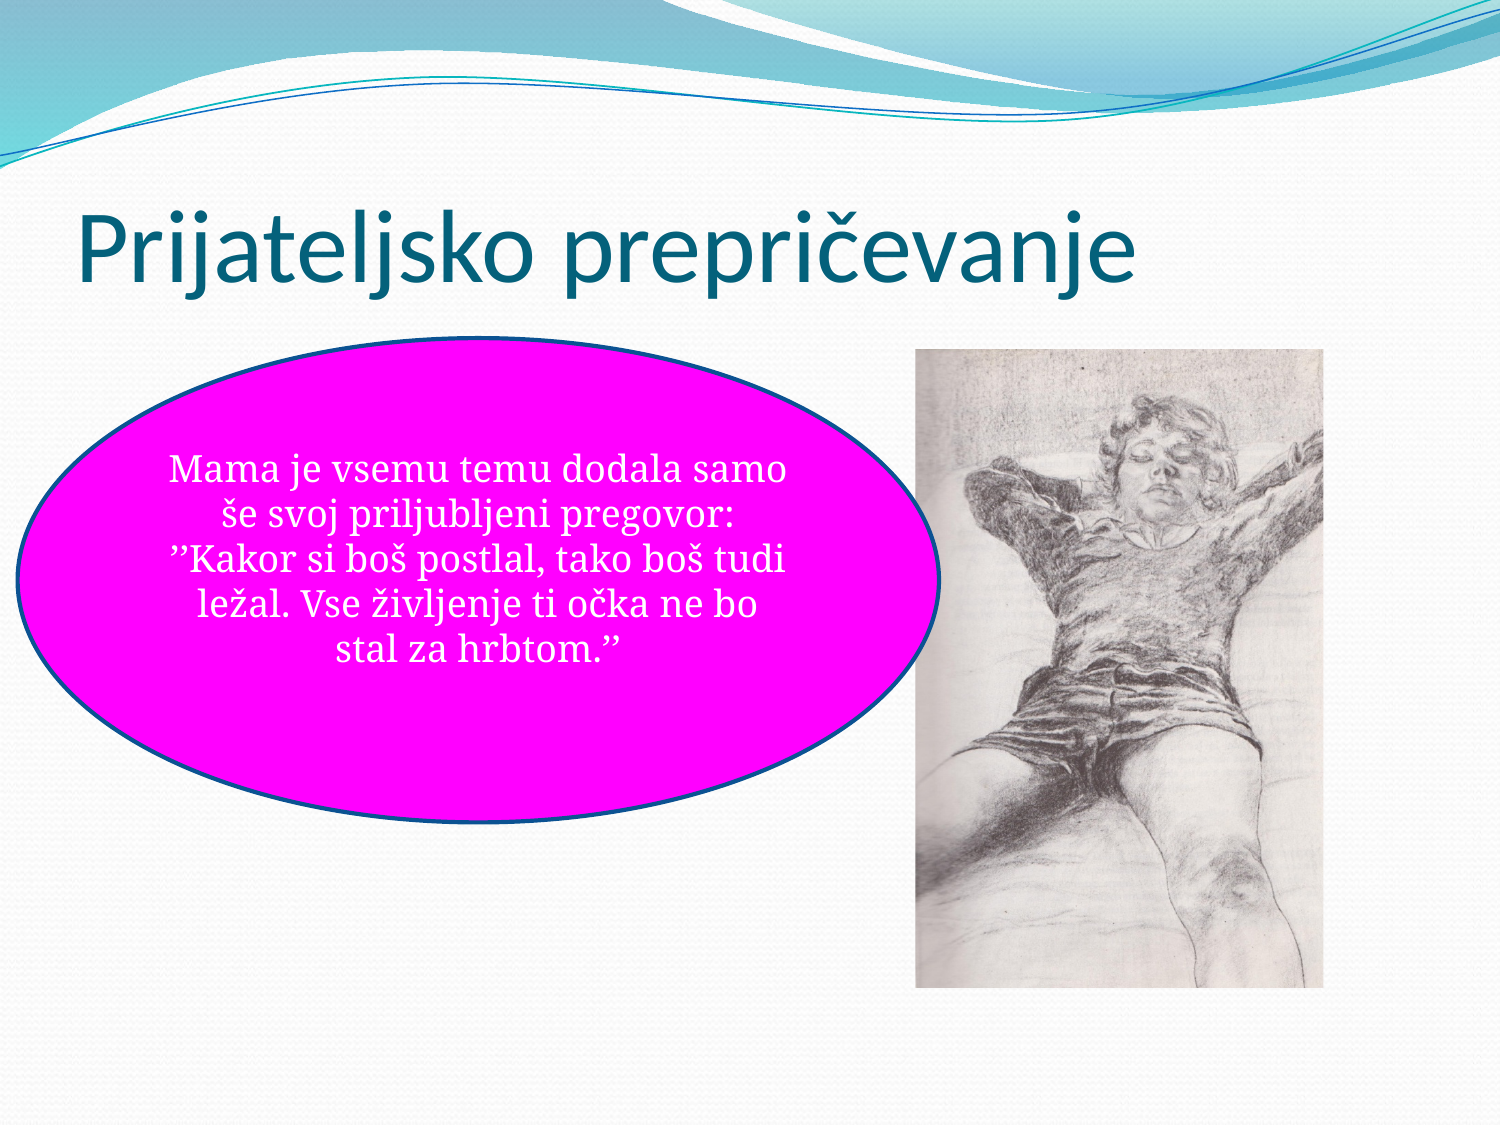

# Prijateljsko prepričevanje
Mama je vsemu temu dodala samo še svoj priljubljeni pregovor:
’’Kakor si boš postlal, tako boš tudi ležal. Vse življenje ti očka ne bo stal za hrbtom.’’